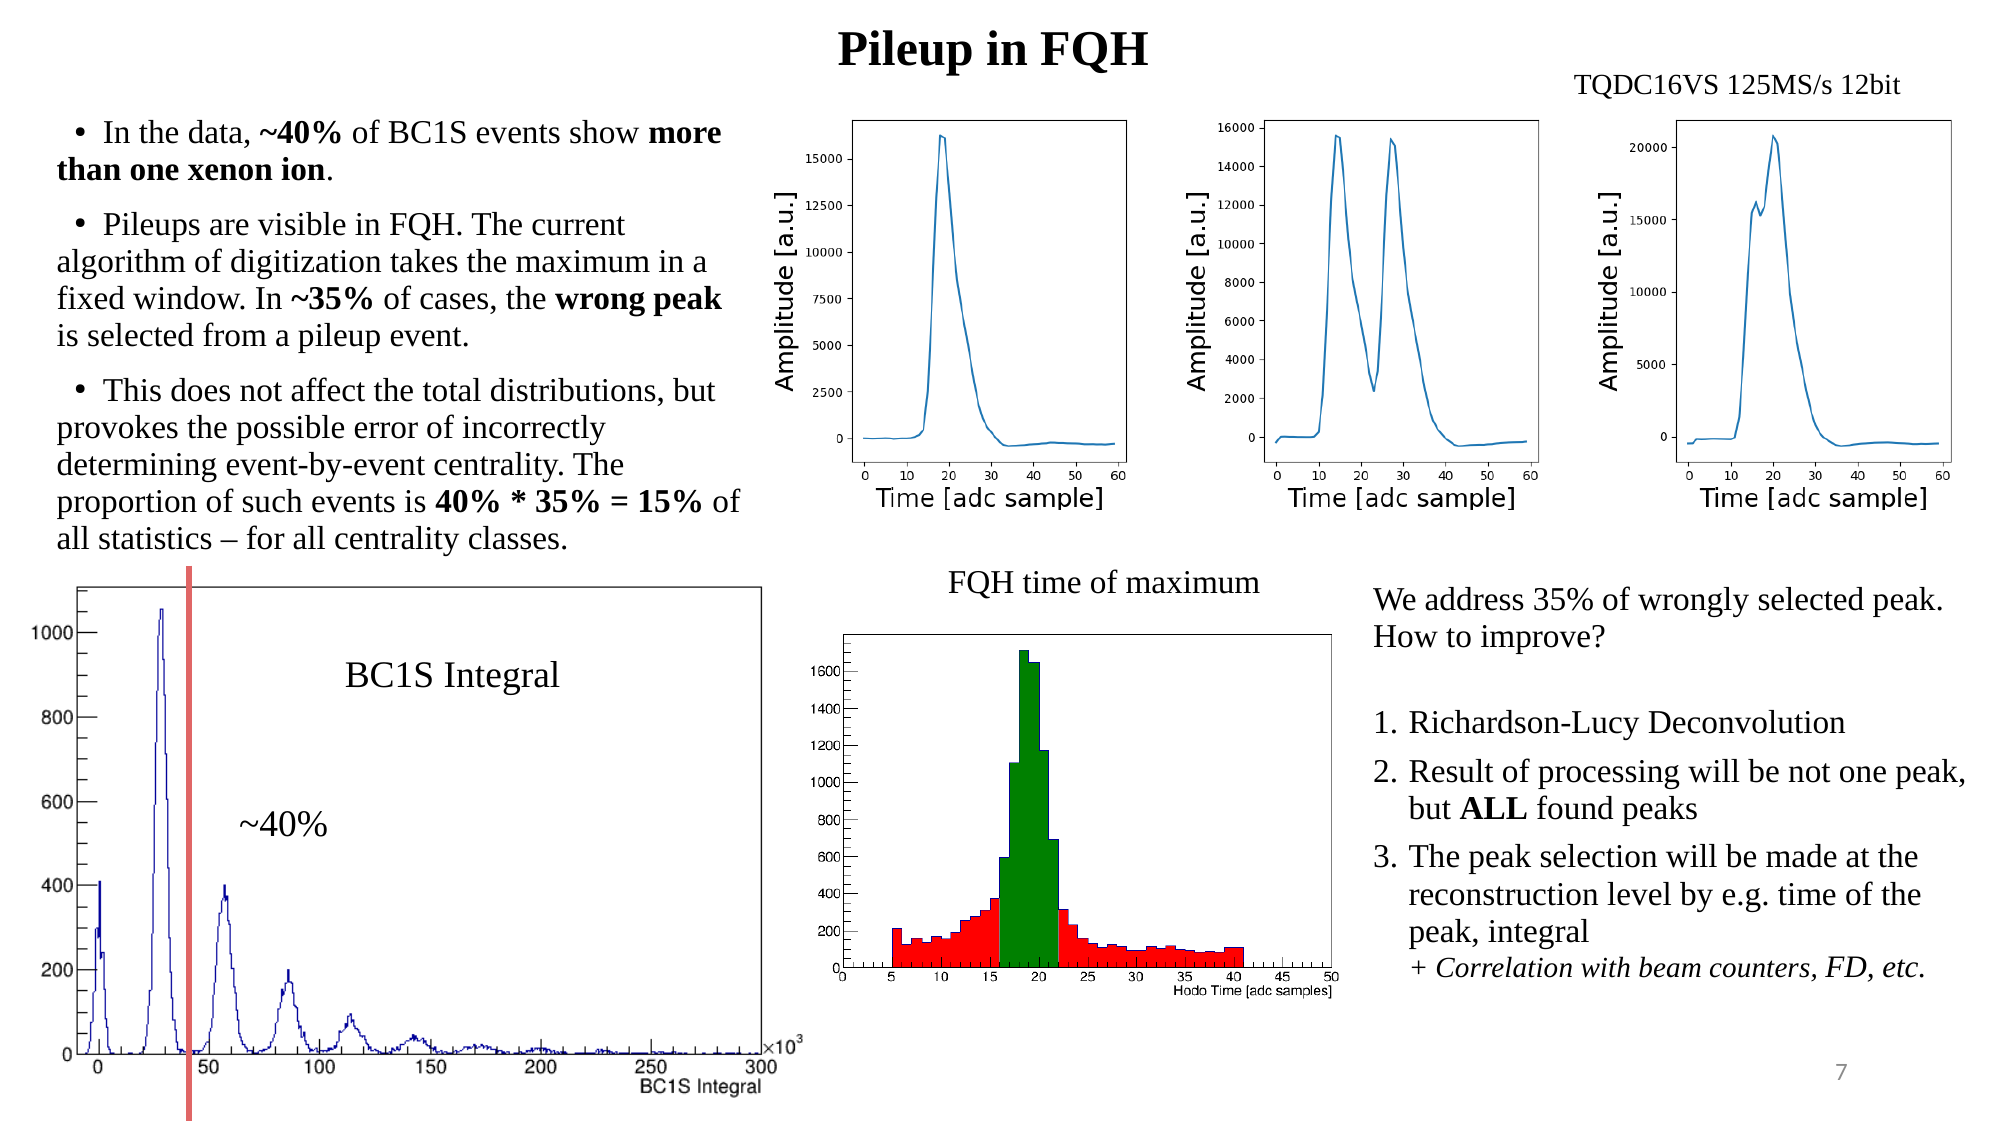

Pileup in FQH
TQDC16VS 125MS/s 12bit
 In the data, ~40% of BC1S events show more than one xenon ion.
 Pileups are visible in FQH. The current algorithm of digitization takes the maximum in a fixed window. In ~35% of cases, the wrong peak is selected from a pileup event.
 This does not affect the total distributions, but provokes the possible error of incorrectly determining event-by-event centrality. The proportion of such events is 40% * 35% = 15% of all statistics – for all centrality classes.
FQH time of maximum
We address 35% of wrongly selected peak. How to improve?
Richardson-Lucy Deconvolution
Result of processing will be not one peak, but ALL found peaks
The peak selection will be made at the reconstruction level by e.g. time of the peak, integral
+ Correlation with beam counters, FD, etc.
BC1S Integral
~40%